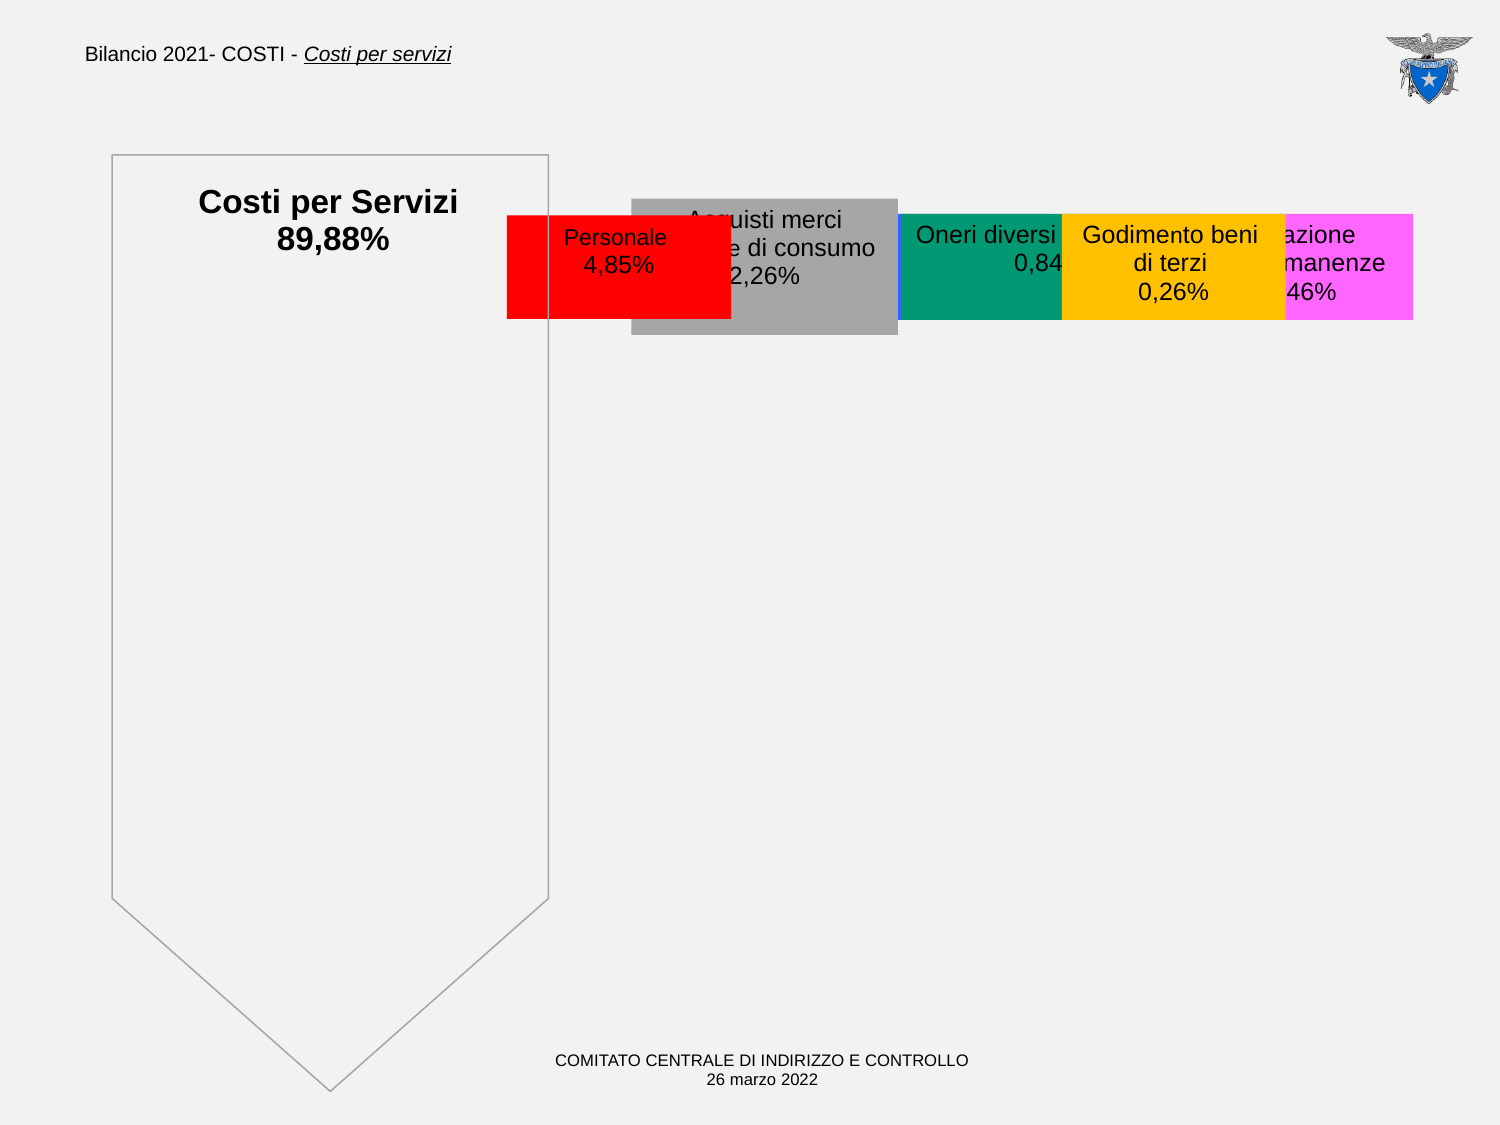

Bilancio 2021- COSTI - Costi per servizi
Costi per Servizi
89,88%
Acquisti merci
materiale di consumo
2,26%
Amm.ti e svalutazioni
1,45%
Oneri diversi di gestione
0,84%
Godimento beni
di terzi
0,26%
Variazione
delle rimanenze
0,46%
Personale
4,85%
COMITATO CENTRALE DI INDIRIZZO E CONTROLLO
26 marzo 2022